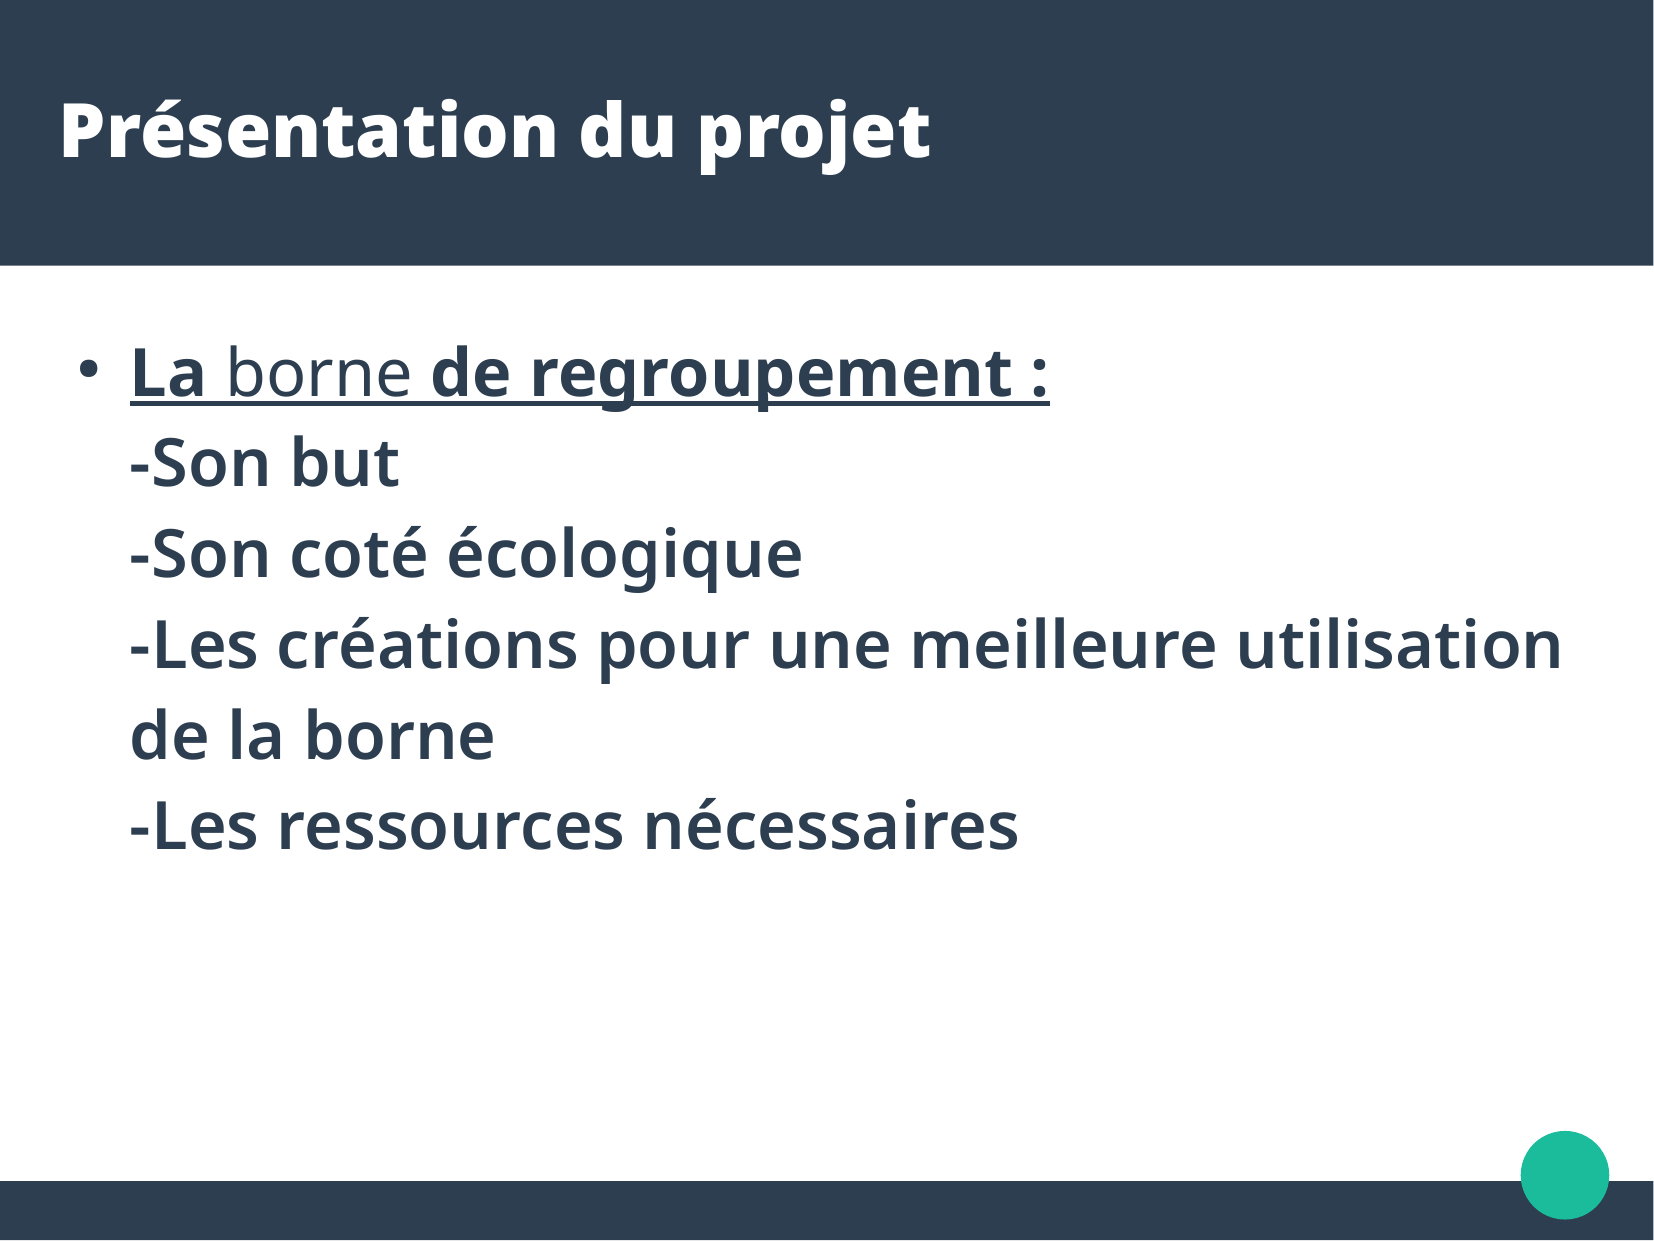

# Présentation du projet
La borne de regroupement :
-Son but
-Son coté écologique
-Les créations pour une meilleure utilisation de la borne
-Les ressources nécessaires